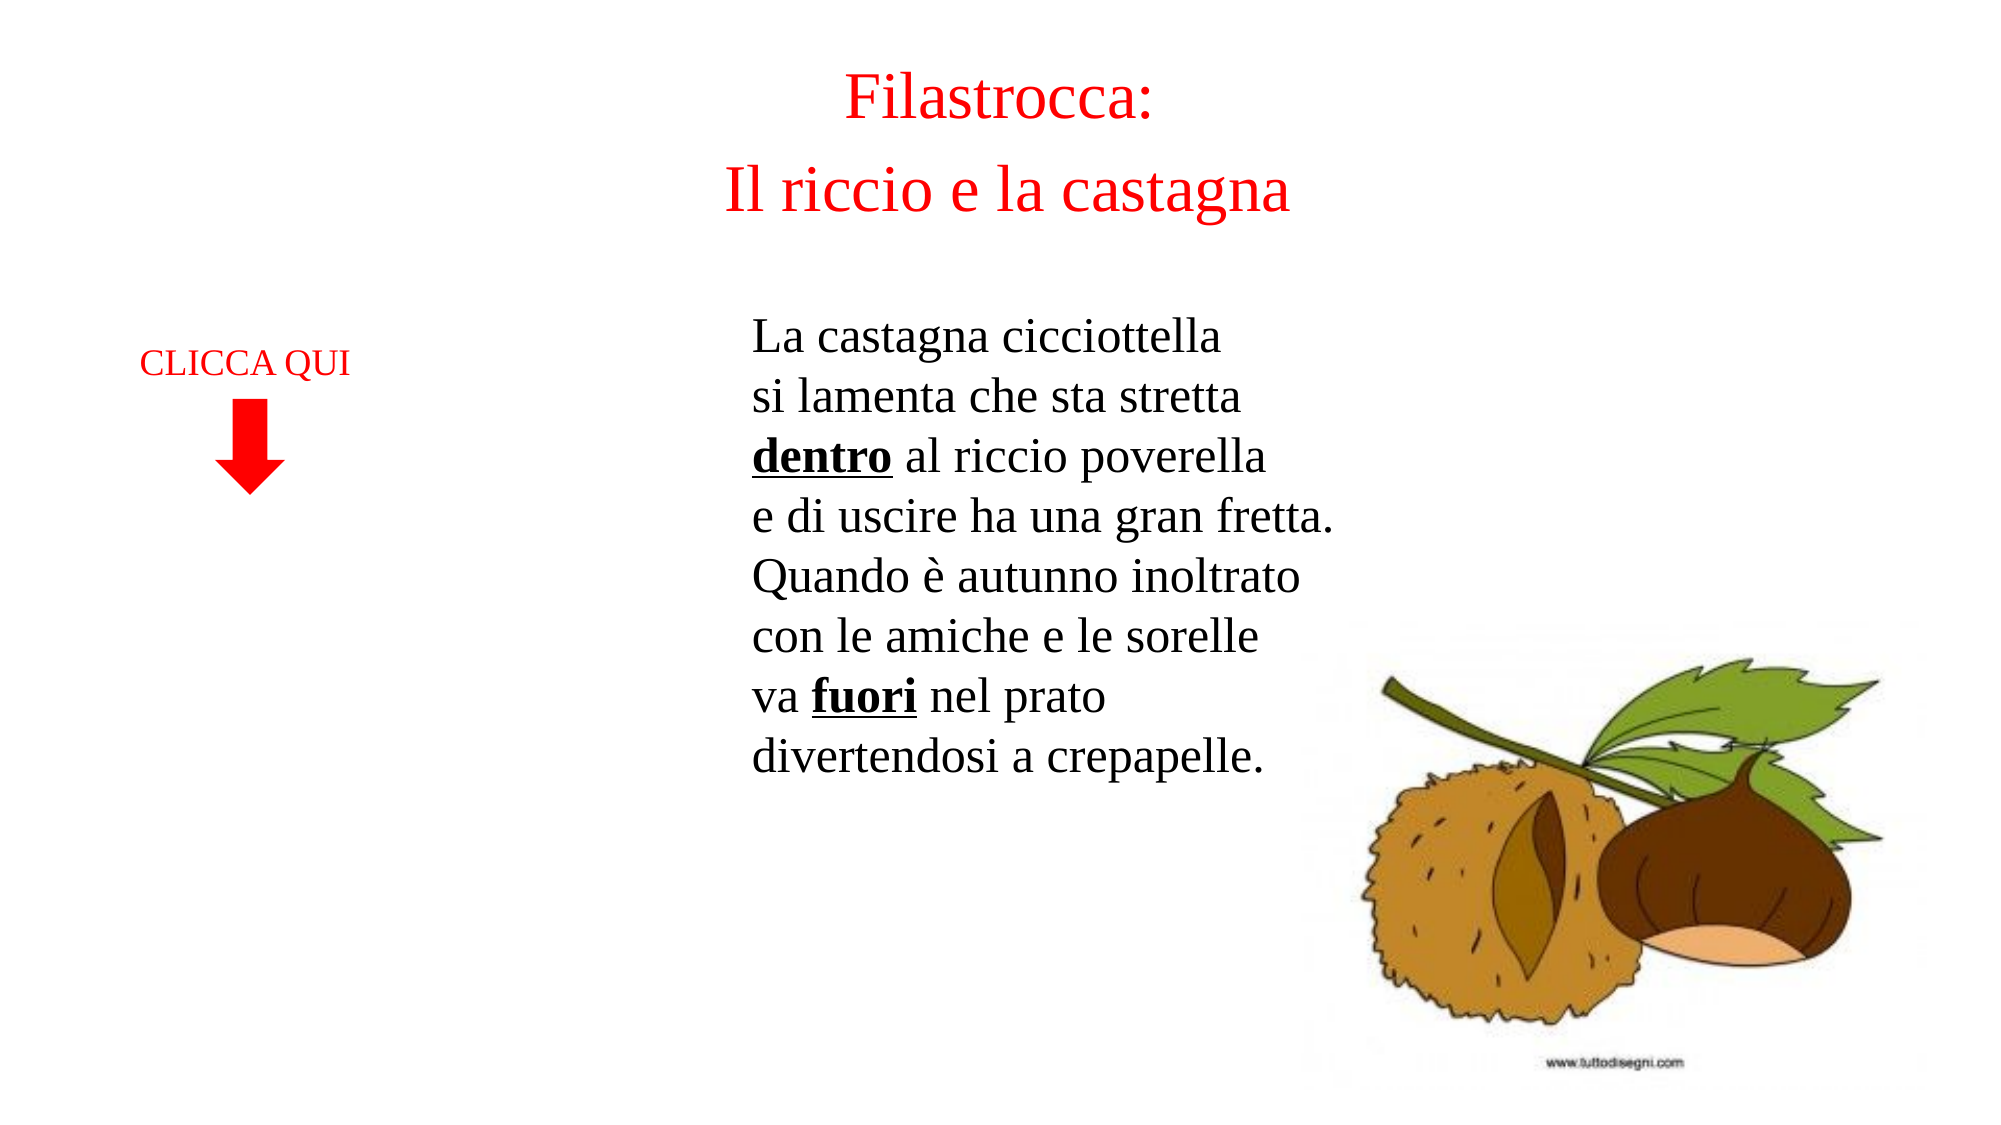

# Filastrocca:
 Il riccio e la castagna
La castagna cicciottella
si lamenta che sta stretta
dentro al riccio poverella
e di uscire ha una gran fretta.
Quando è autunno inoltrato
con le amiche e le sorelle
va fuori nel prato
divertendosi a crepapelle.
CLICCA QUI